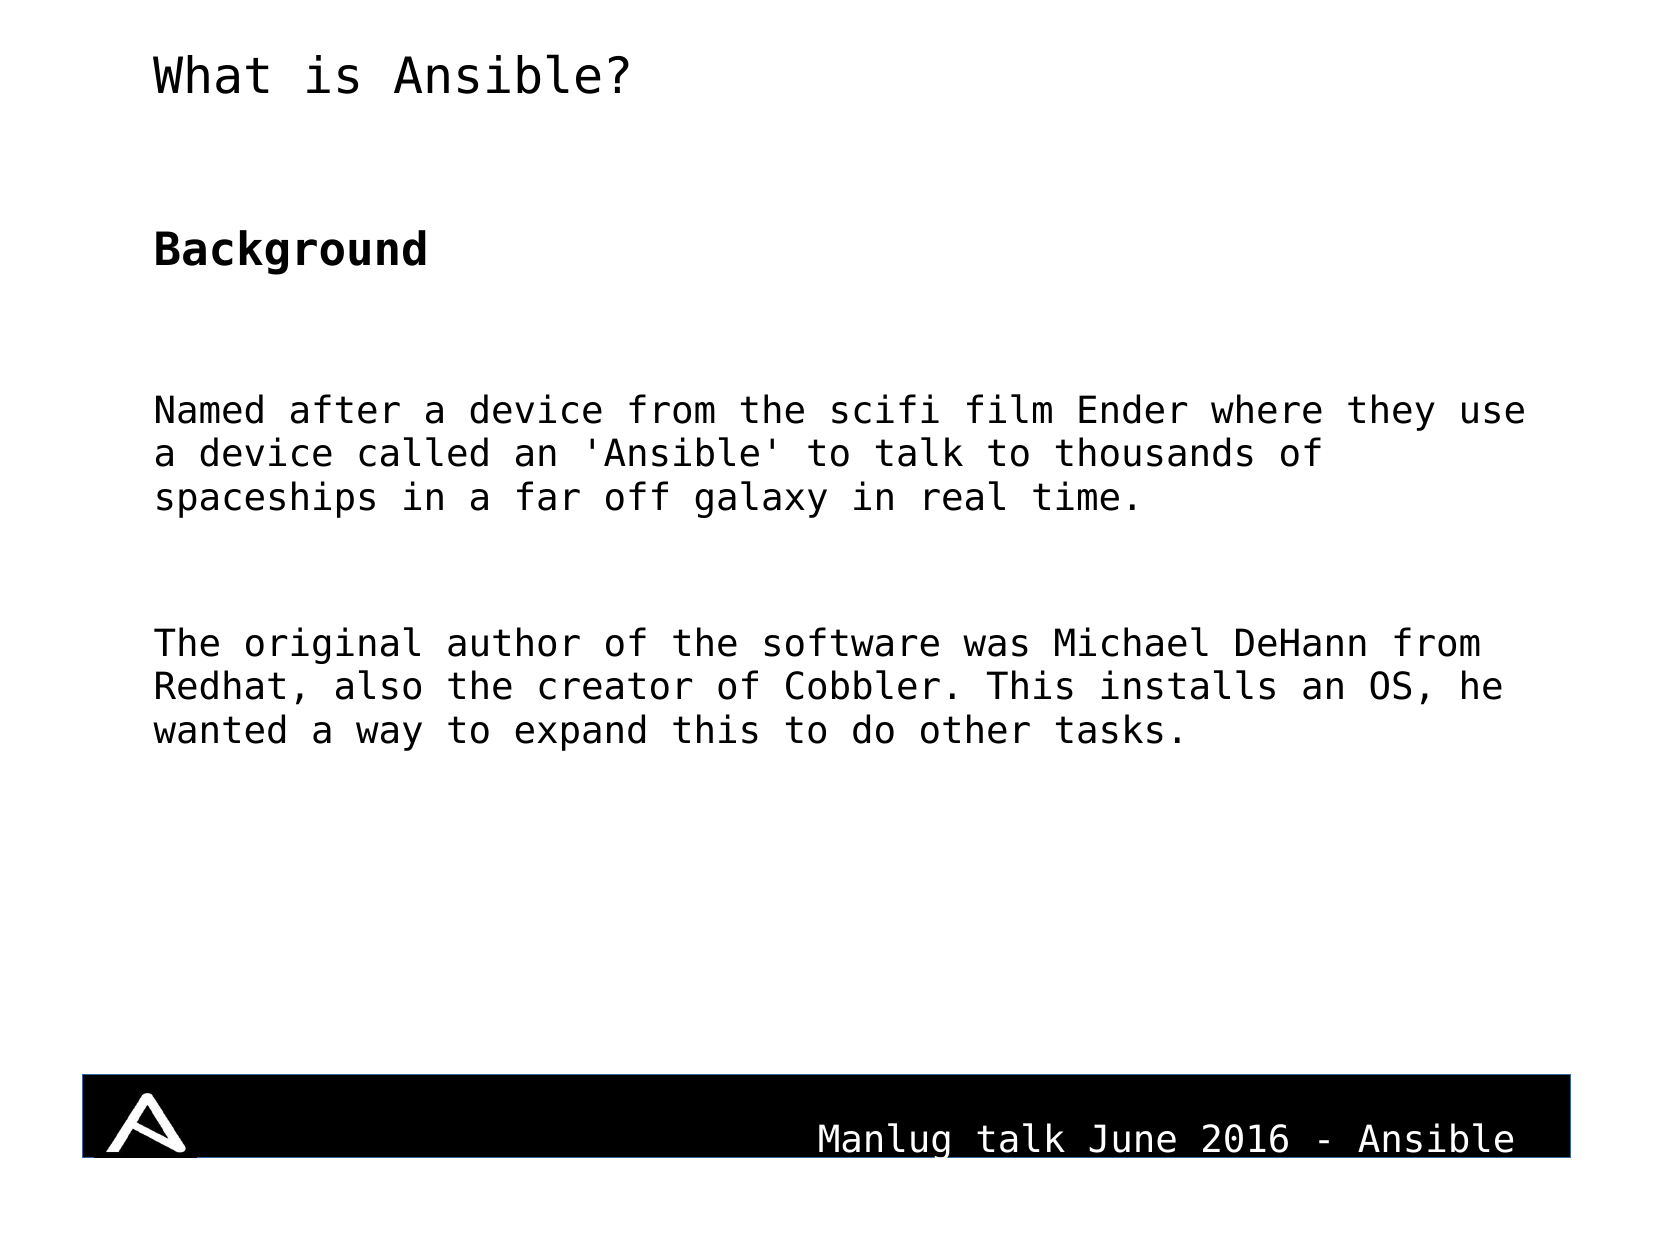

# What is Ansible?
Background
Named after a device from the scifi film Ender where they use a device called an 'Ansible' to talk to thousands of spaceships in a far off galaxy in real time.
The original author of the software was Michael DeHann from Redhat, also the creator of Cobbler. This installs an OS, he wanted a way to expand this to do other tasks.
Manlug talk June 2016 - Ansible